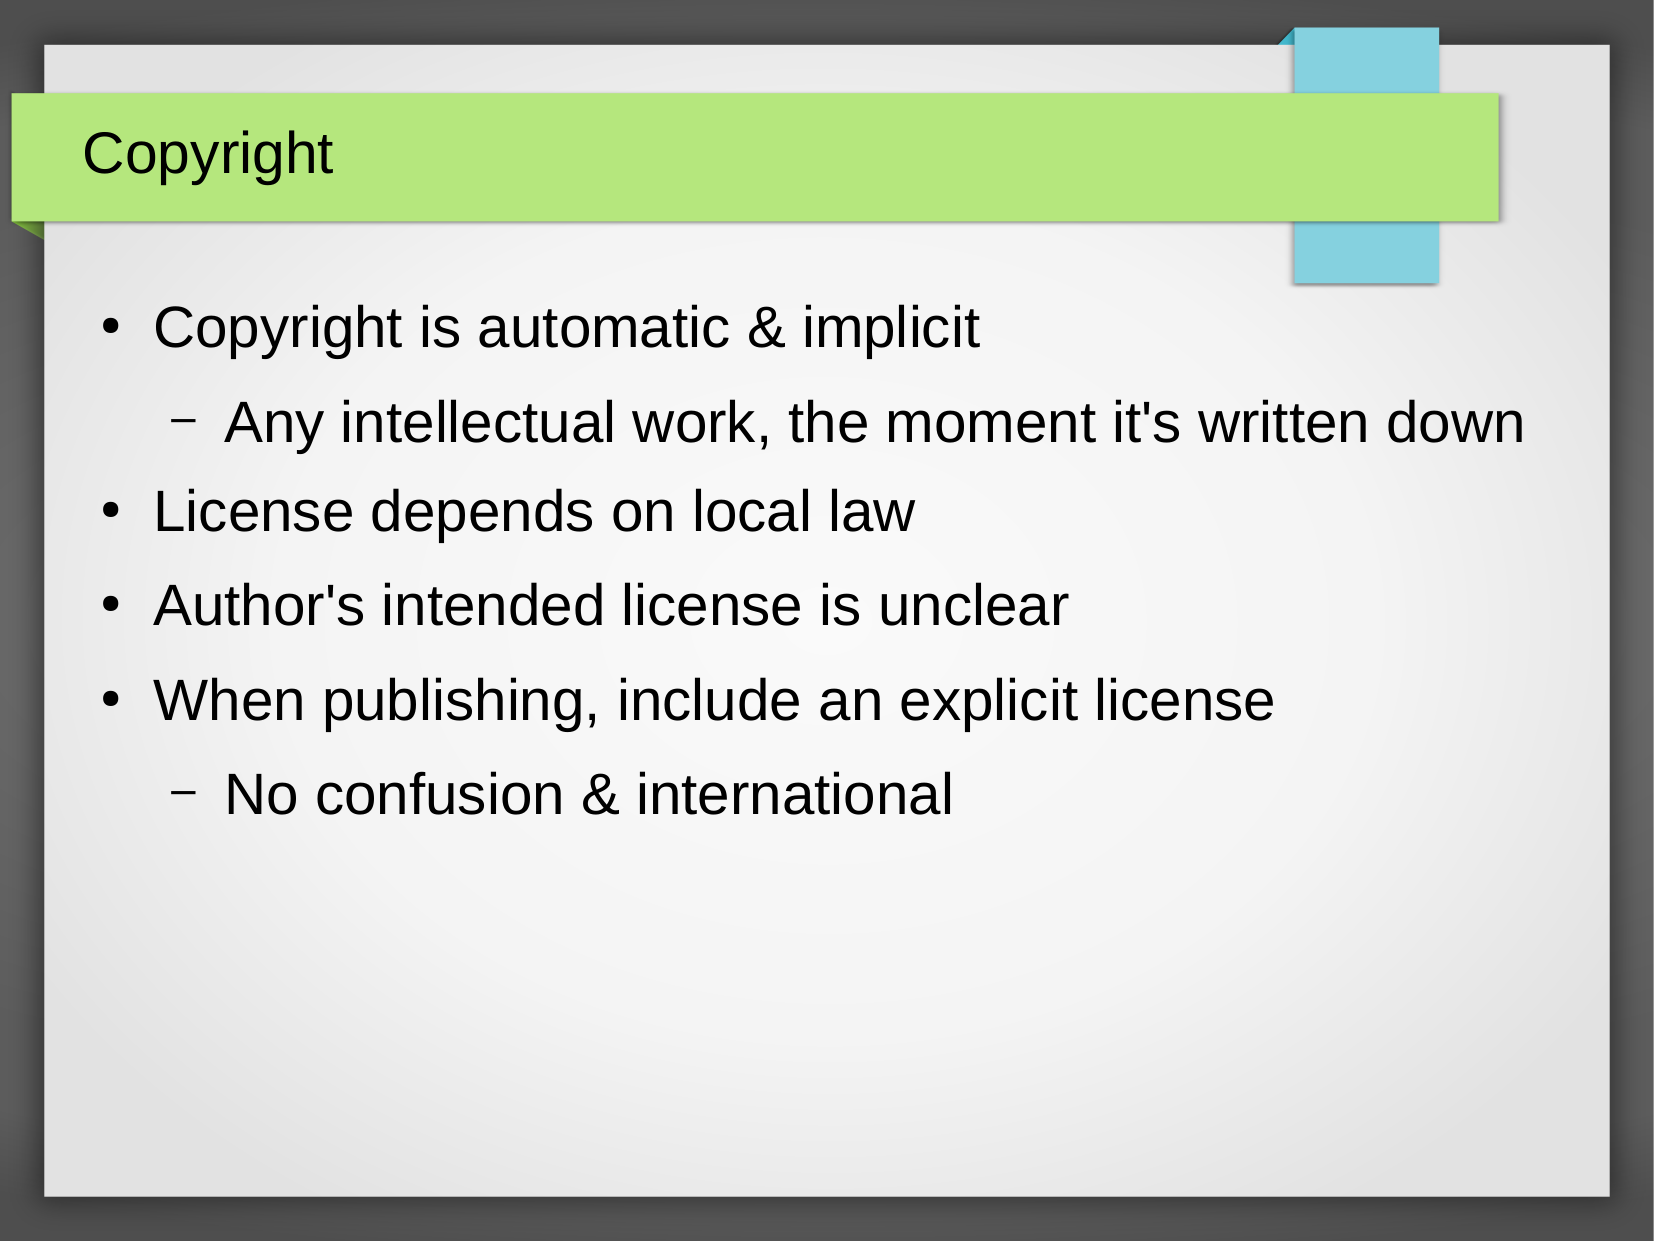

# Copyright
Copyright is automatic & implicit
Any intellectual work, the moment it's written down
License depends on local law
Author's intended license is unclear
When publishing, include an explicit license
No confusion & international